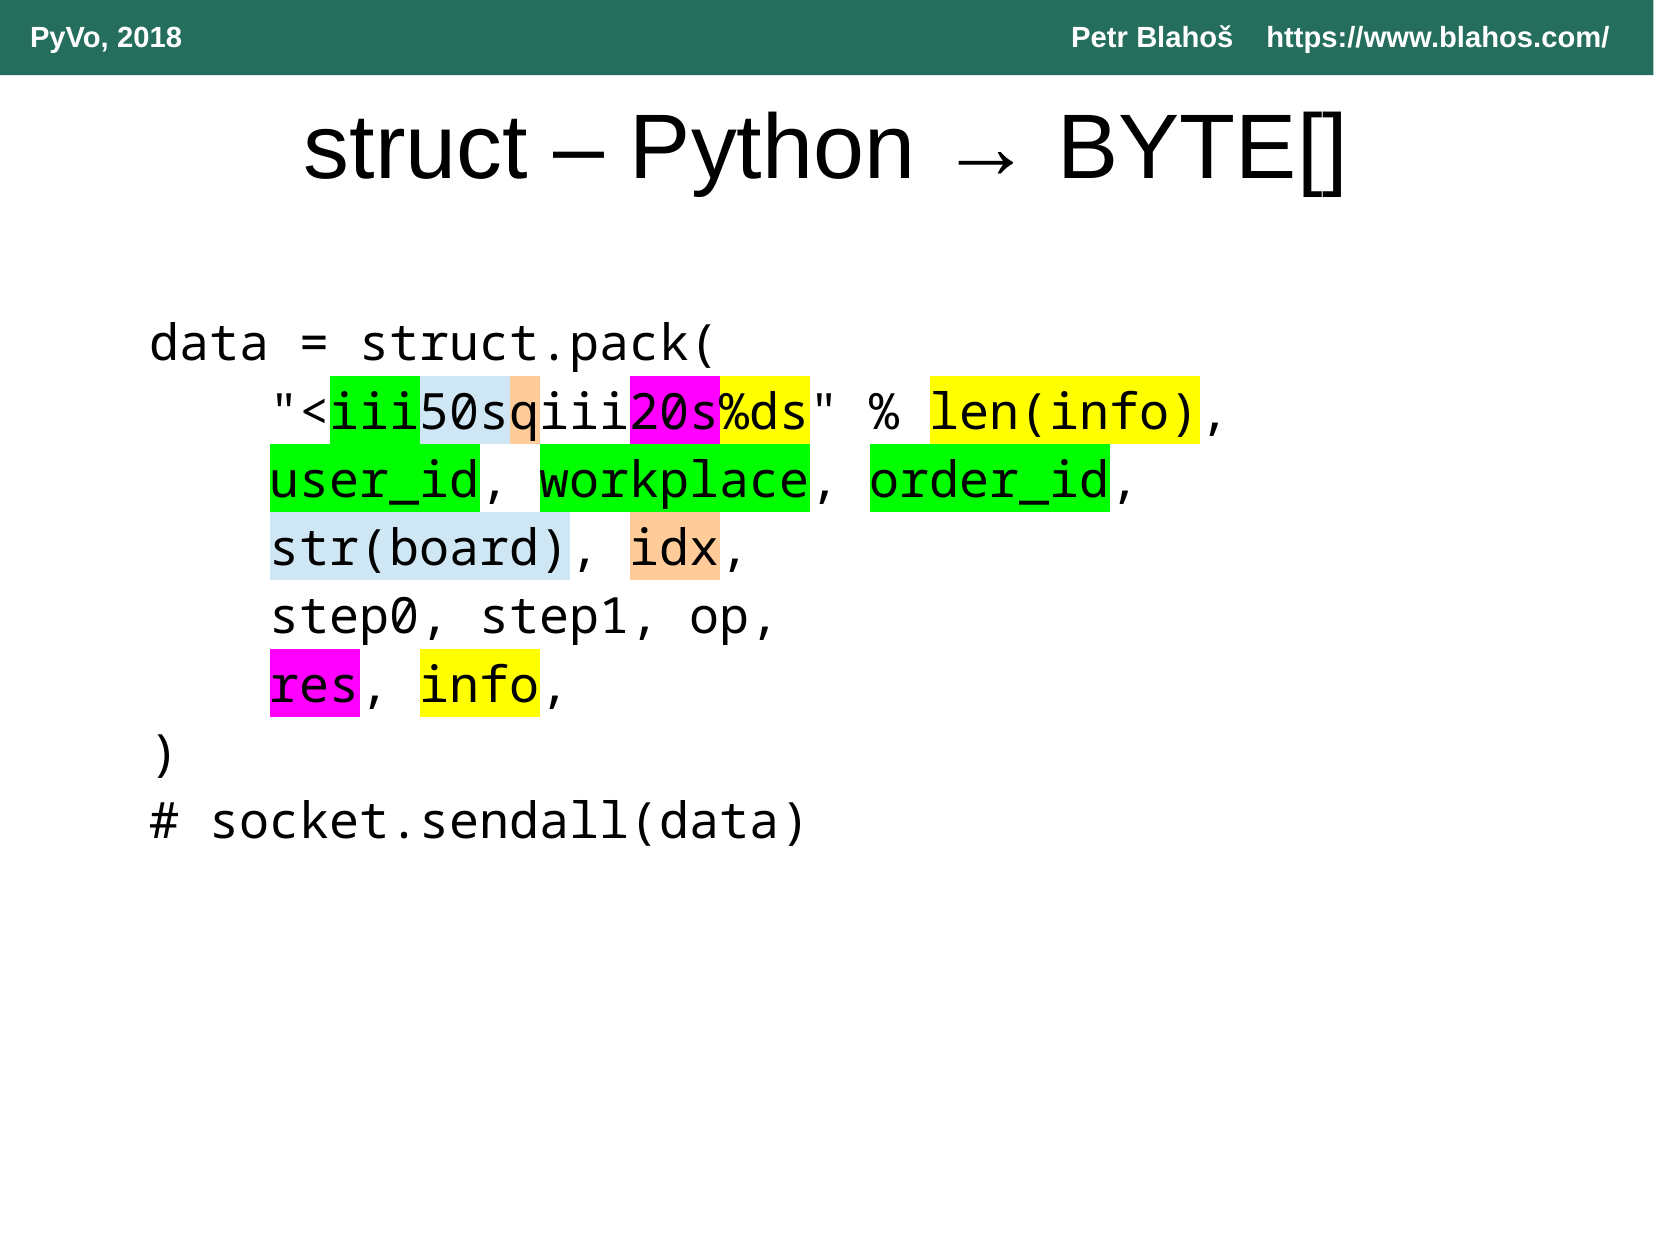

# struct – Python → BYTE[]
data = struct.pack(
 "<iii50sqiii20s%ds" % len(info),
 user_id, workplace, order_id,
 str(board), idx,
 step0, step1, op,
 res, info,
)
# socket.sendall(data)